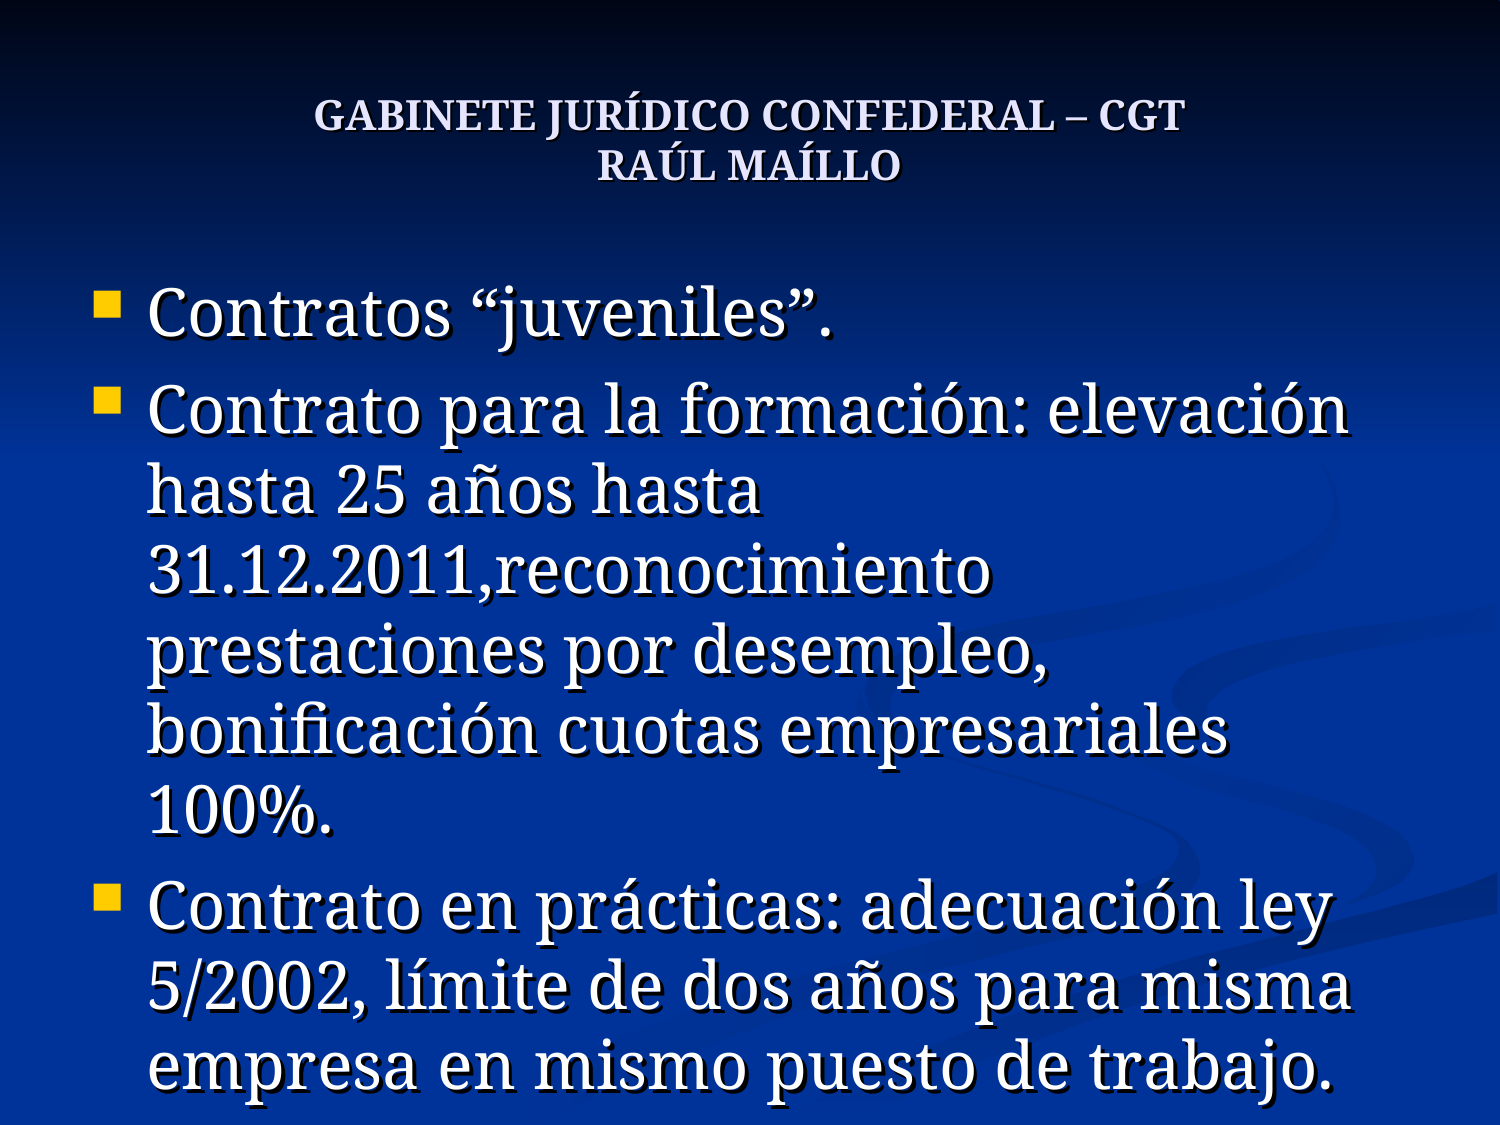

# GABINETE JURÍDICO CONFEDERAL – CGT RAÚL MAÍLLO
Contratos “juveniles”.
Contrato para la formación: elevación hasta 25 años hasta 31.12.2011,reconocimiento prestaciones por desempleo, bonificación cuotas empresariales 100%.
Contrato en prácticas: adecuación ley 5/2002, límite de dos años para misma empresa en mismo puesto de trabajo.